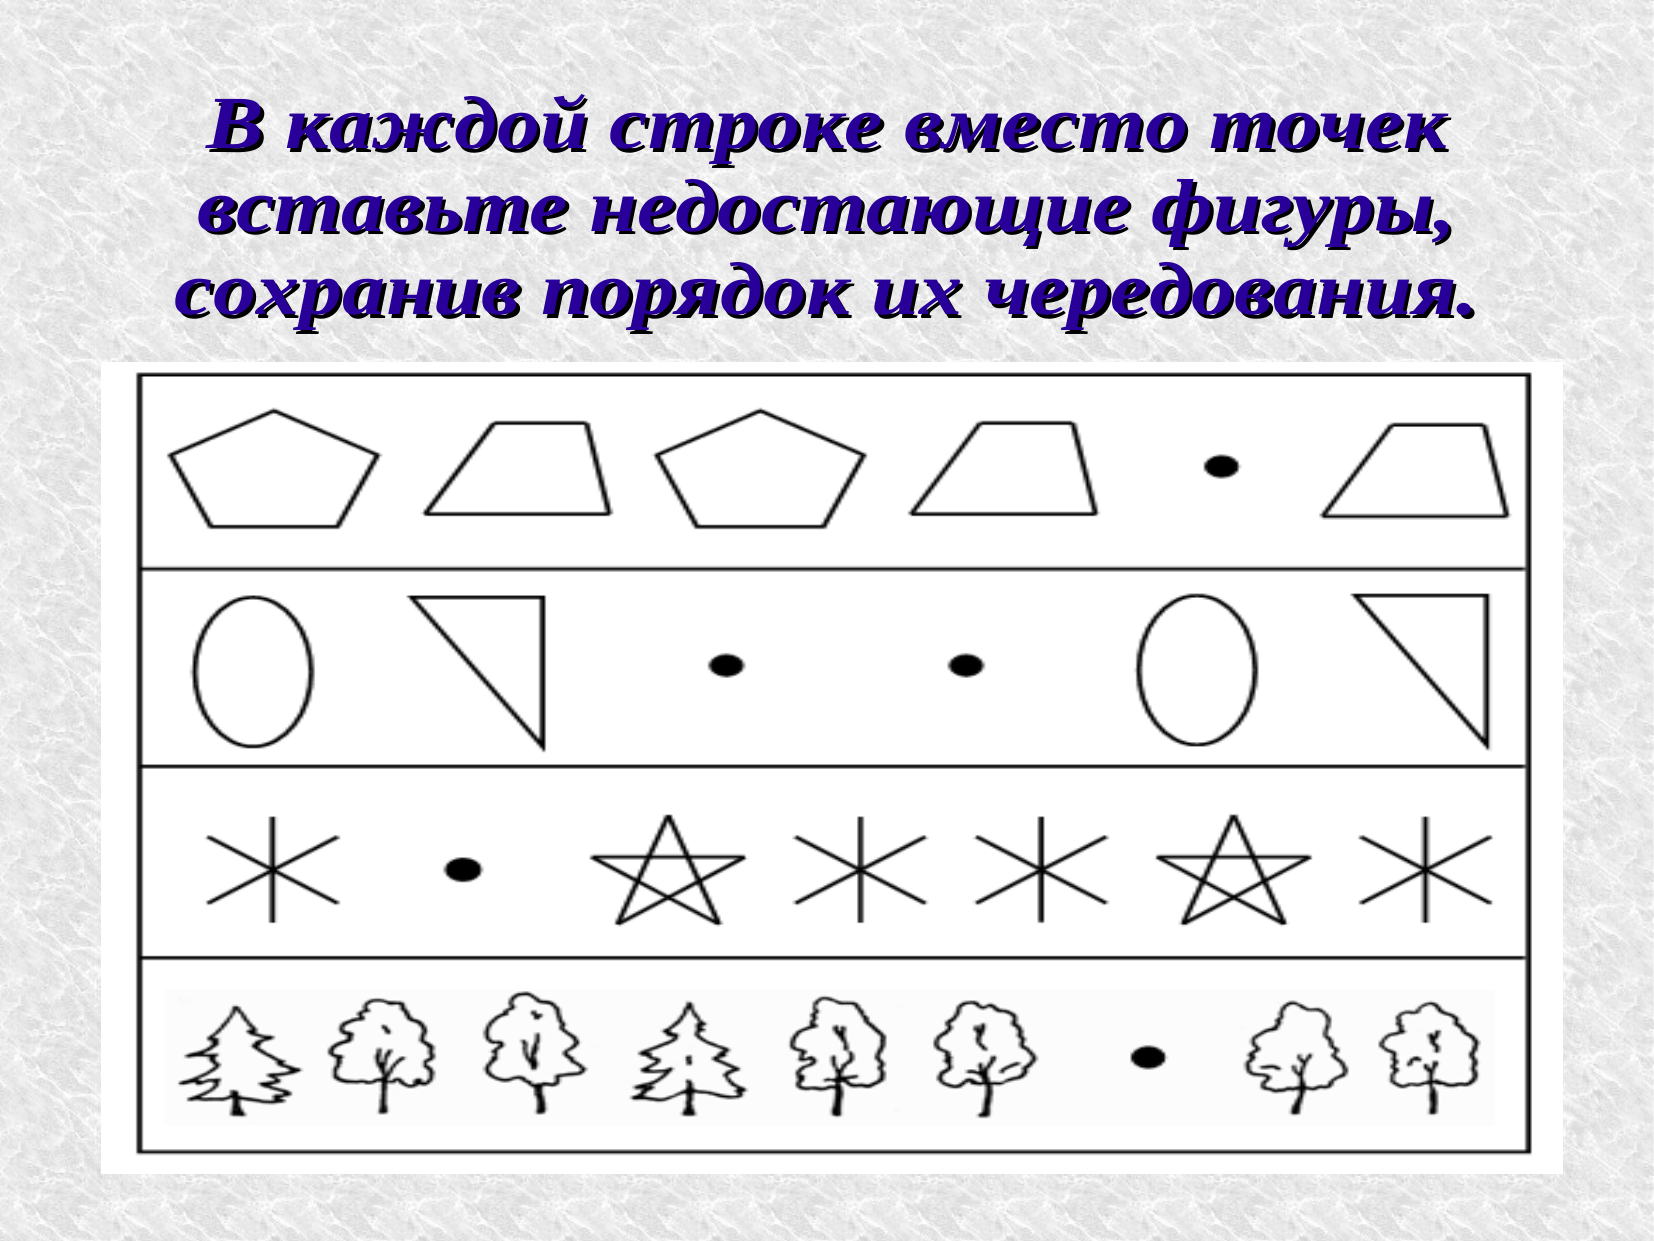

# В каждой строке вместо точек вставьте недостающие фигуры, сохранив порядок их чередования.
Обозначьте желаемую цель
Опишите цель более детально